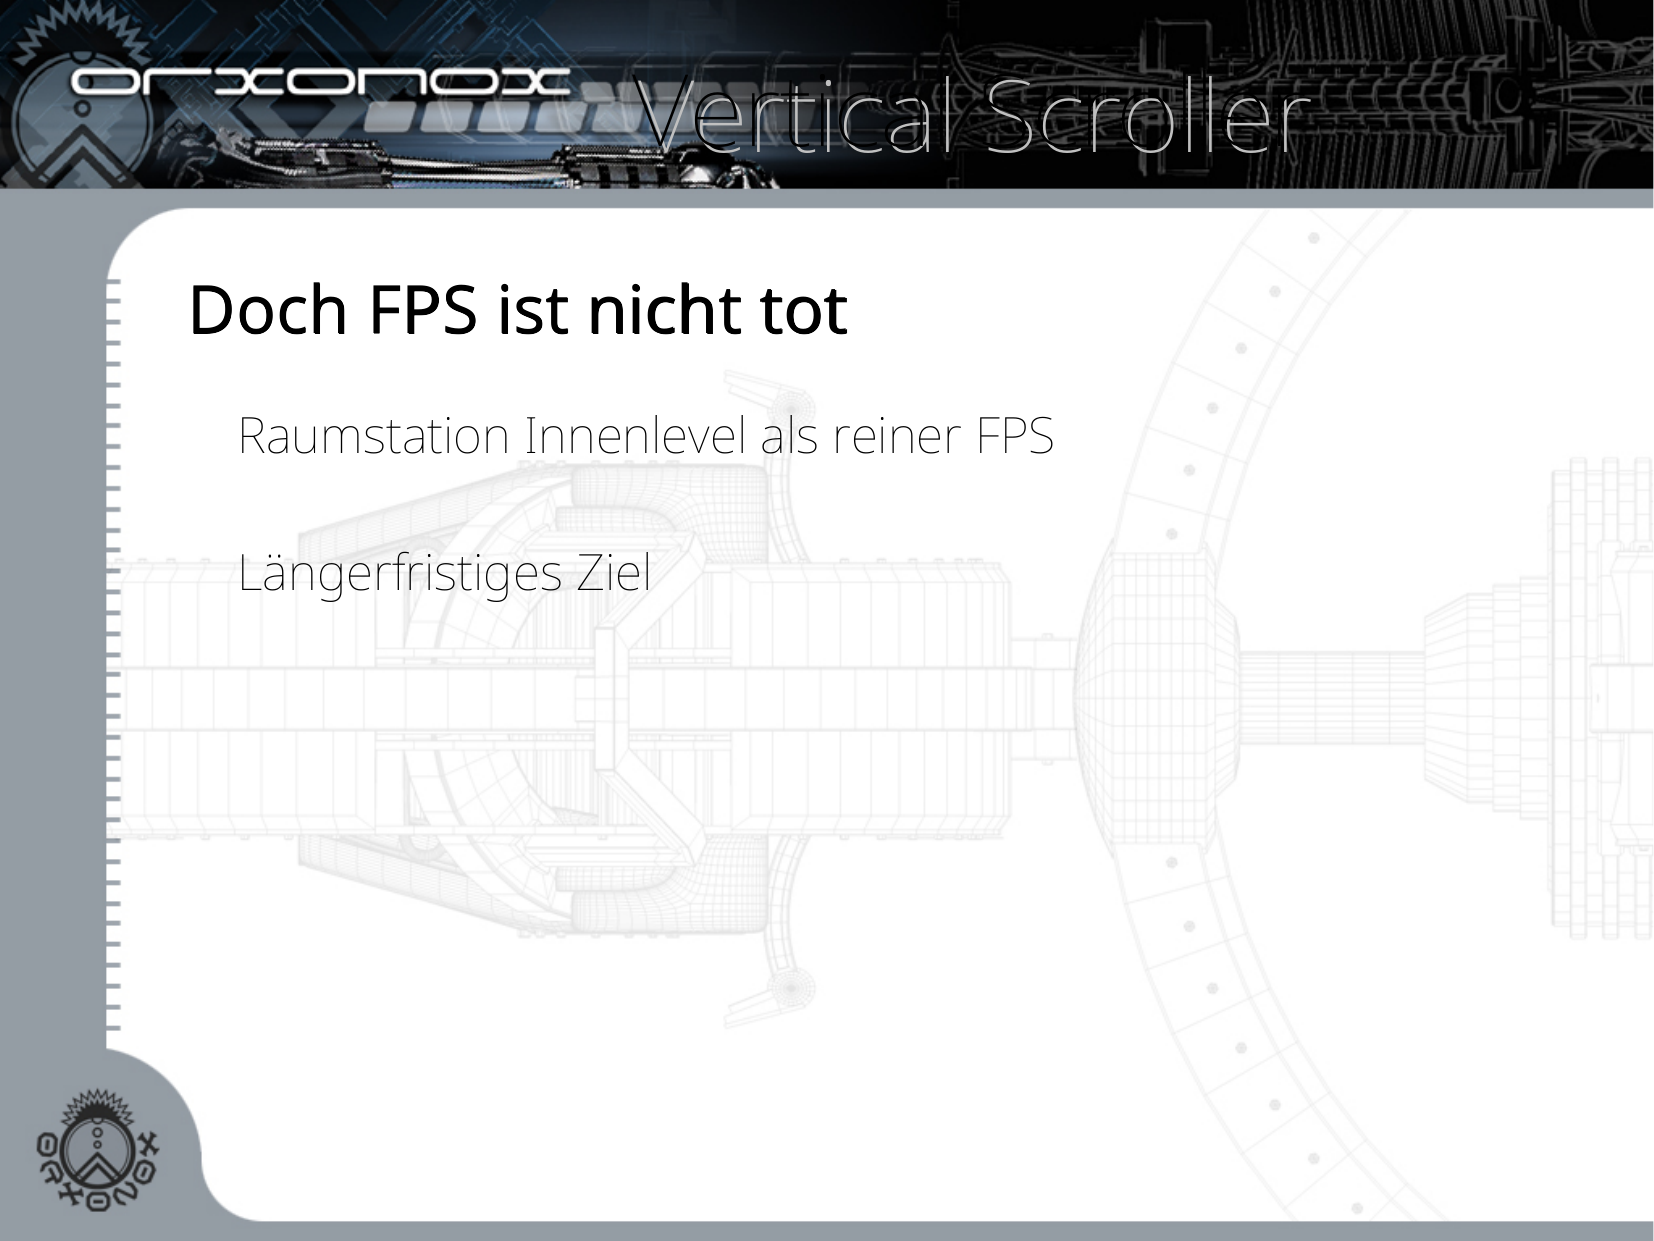

Vertical Scroller
Doch FPS ist nicht tot
Raumstation Innenlevel als reiner FPS
Längerfristiges Ziel